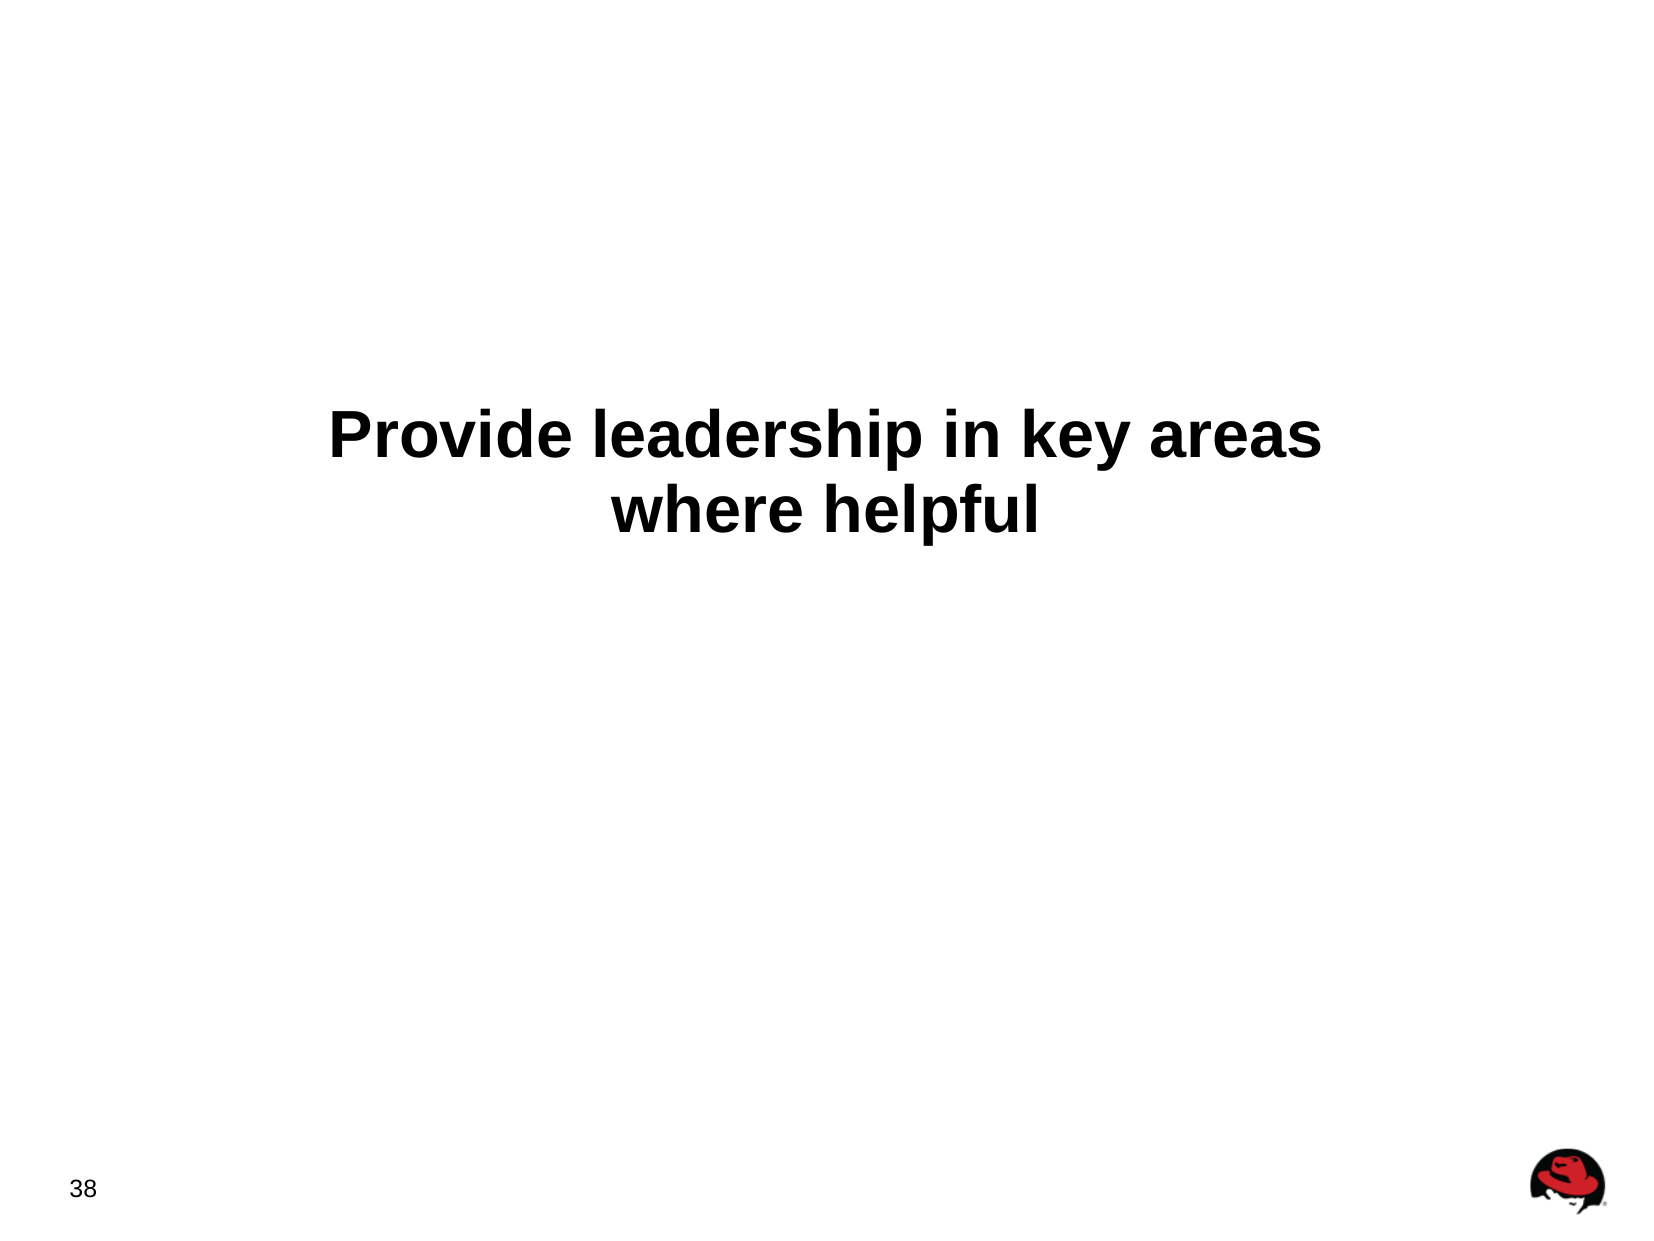

# Provide leadership in key areas where helpful